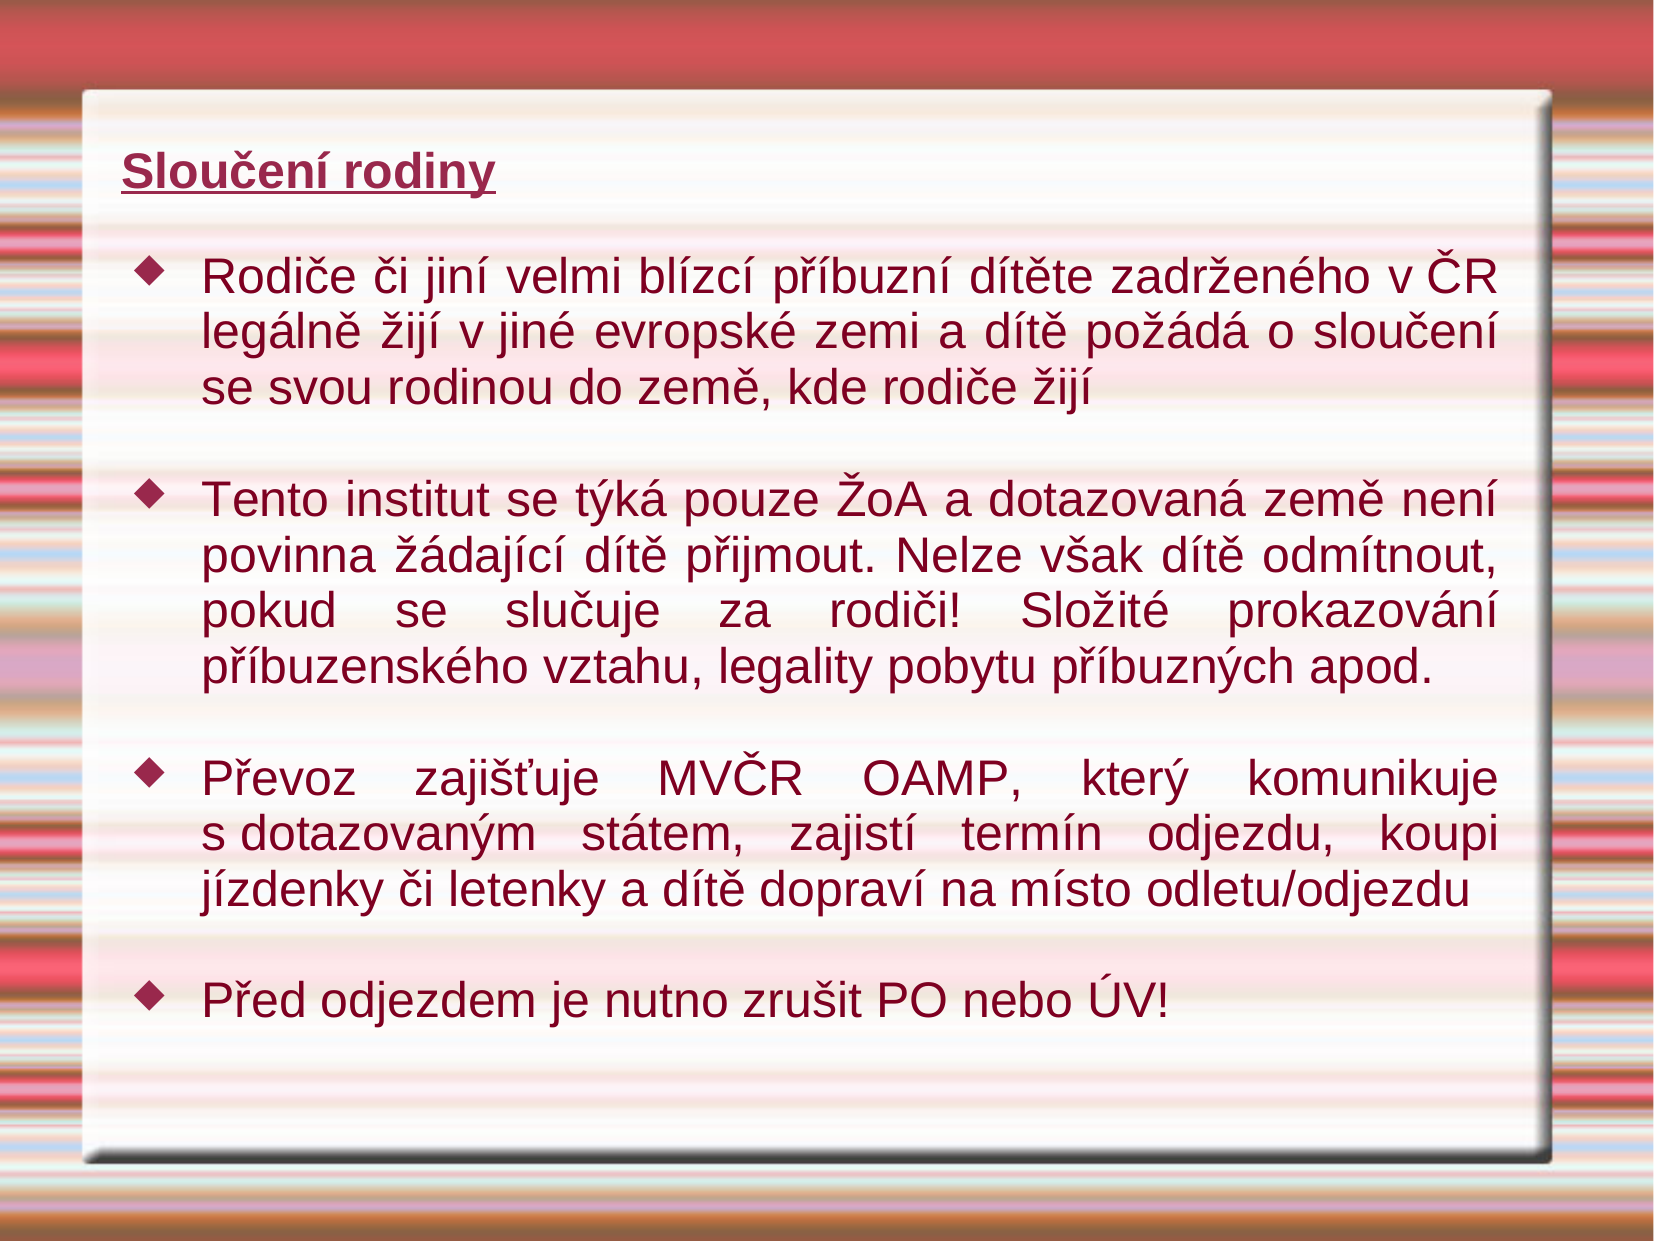

# Sloučení rodiny
Rodiče či jiní velmi blízcí příbuzní dítěte zadrženého v ČR legálně žijí v jiné evropské zemi a dítě požádá o sloučení se svou rodinou do země, kde rodiče žijí
Tento institut se týká pouze ŽoA a dotazovaná země není povinna žádající dítě přijmout. Nelze však dítě odmítnout, pokud se slučuje za rodiči! Složité prokazování příbuzenského vztahu, legality pobytu příbuzných apod.
Převoz zajišťuje MVČR OAMP, který komunikuje s dotazovaným státem, zajistí termín odjezdu, koupi jízdenky či letenky a dítě dopraví na místo odletu/odjezdu
Před odjezdem je nutno zrušit PO nebo ÚV!